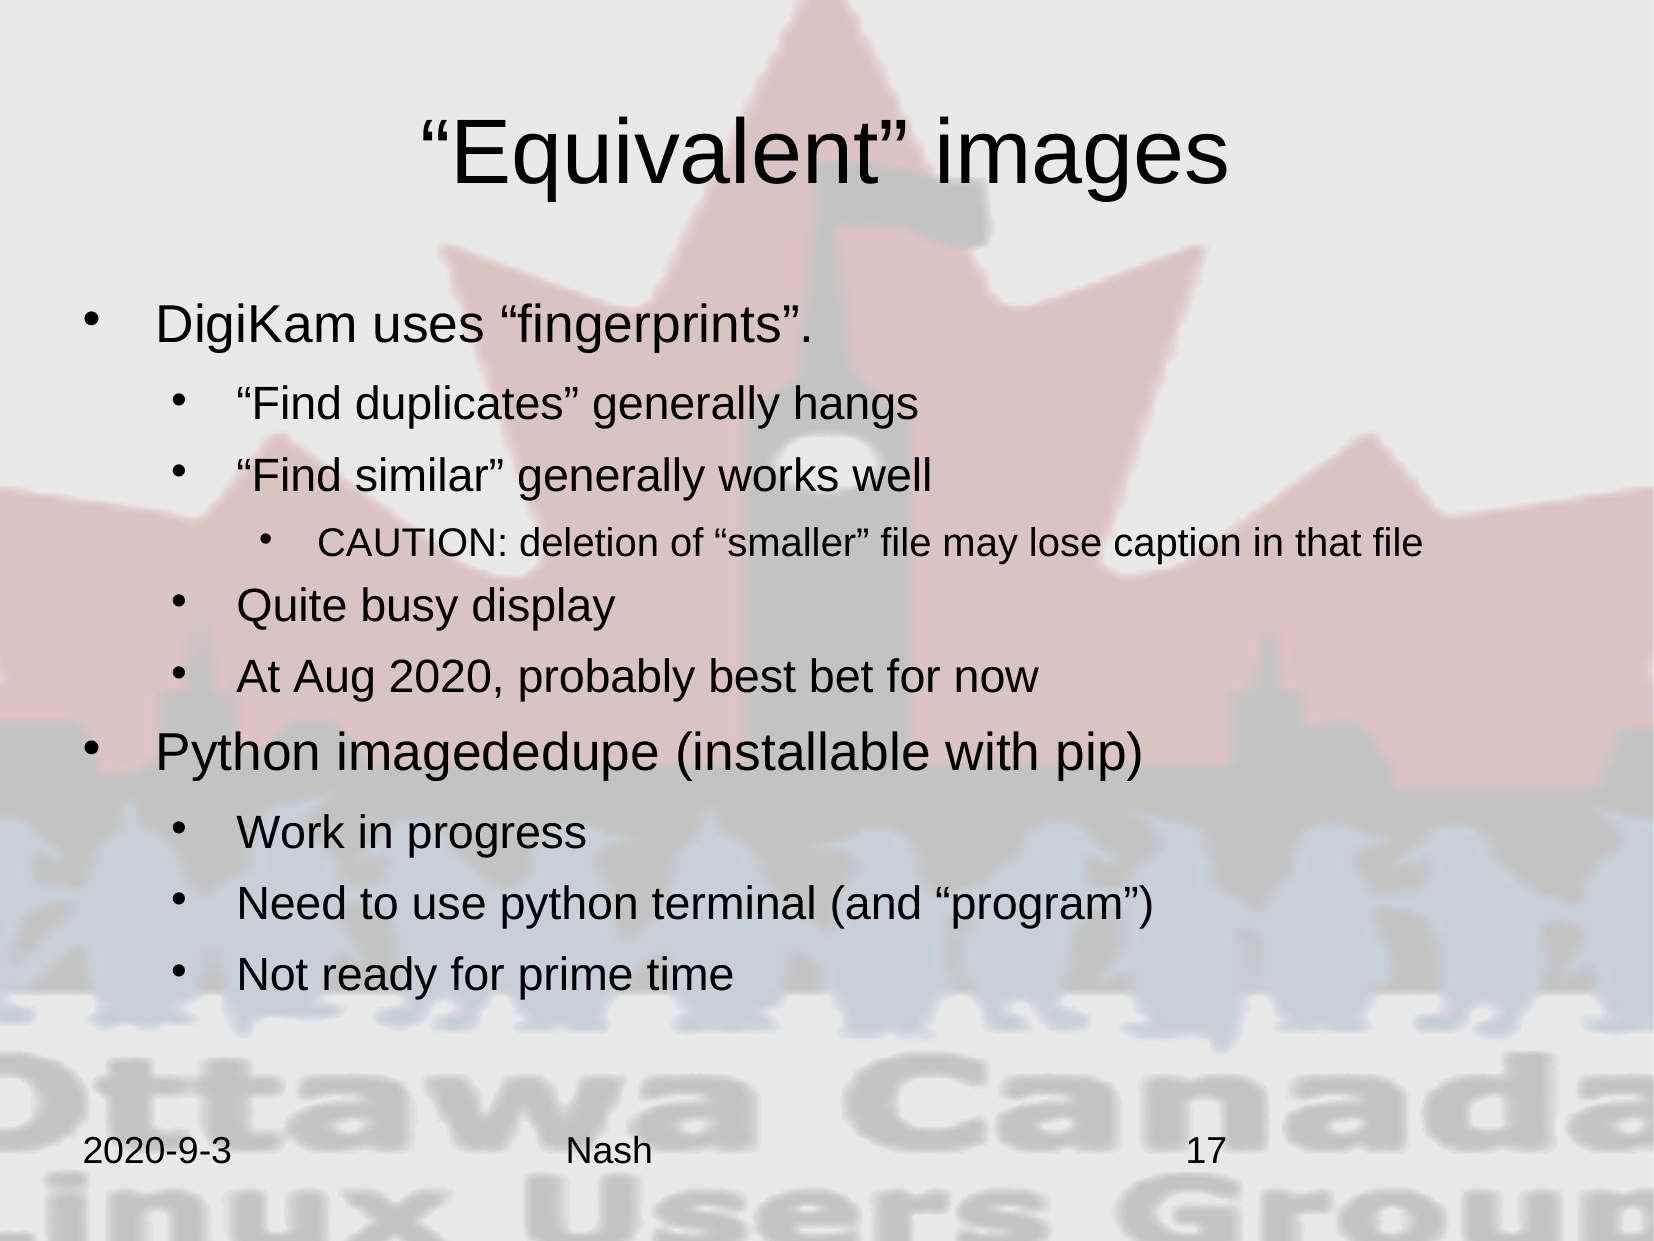

# “Equivalent” images
DigiKam uses “fingerprints”.
“Find duplicates” generally hangs
“Find similar” generally works well
CAUTION: deletion of “smaller” file may lose caption in that file
Quite busy display
At Aug 2020, probably best bet for now
Python imagededupe (installable with pip)
Work in progress
Need to use python terminal (and “program”)
Not ready for prime time
17